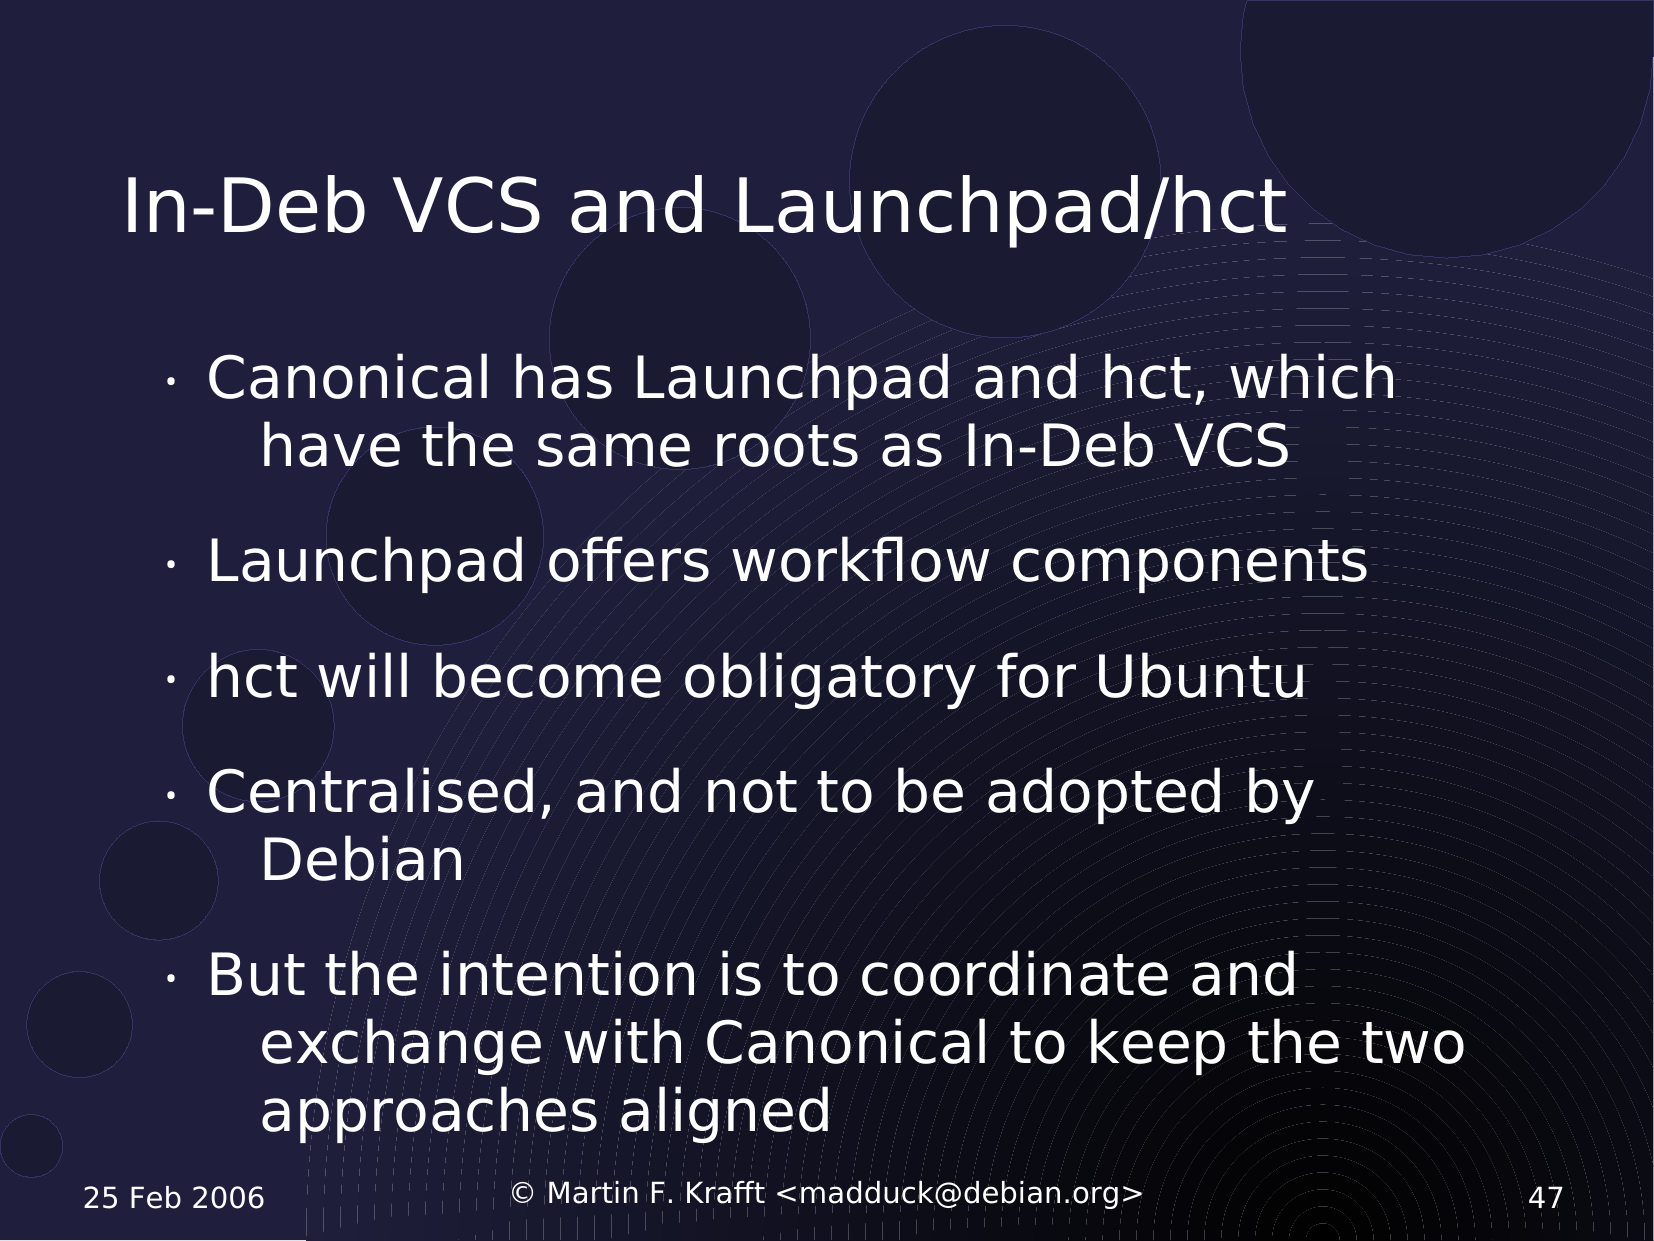

# In-Deb VCS and Launchpad/hct
Canonical has Launchpad and hct, which have the same roots as In-Deb VCS
Launchpad offers workflow components
hct will become obligatory for Ubuntu
Centralised, and not to be adopted by Debian
But the intention is to coordinate and exchange with Canonical to keep the two approaches aligned
© Martin F. Krafft <madduck@debian.org>
25 Feb 2006
47